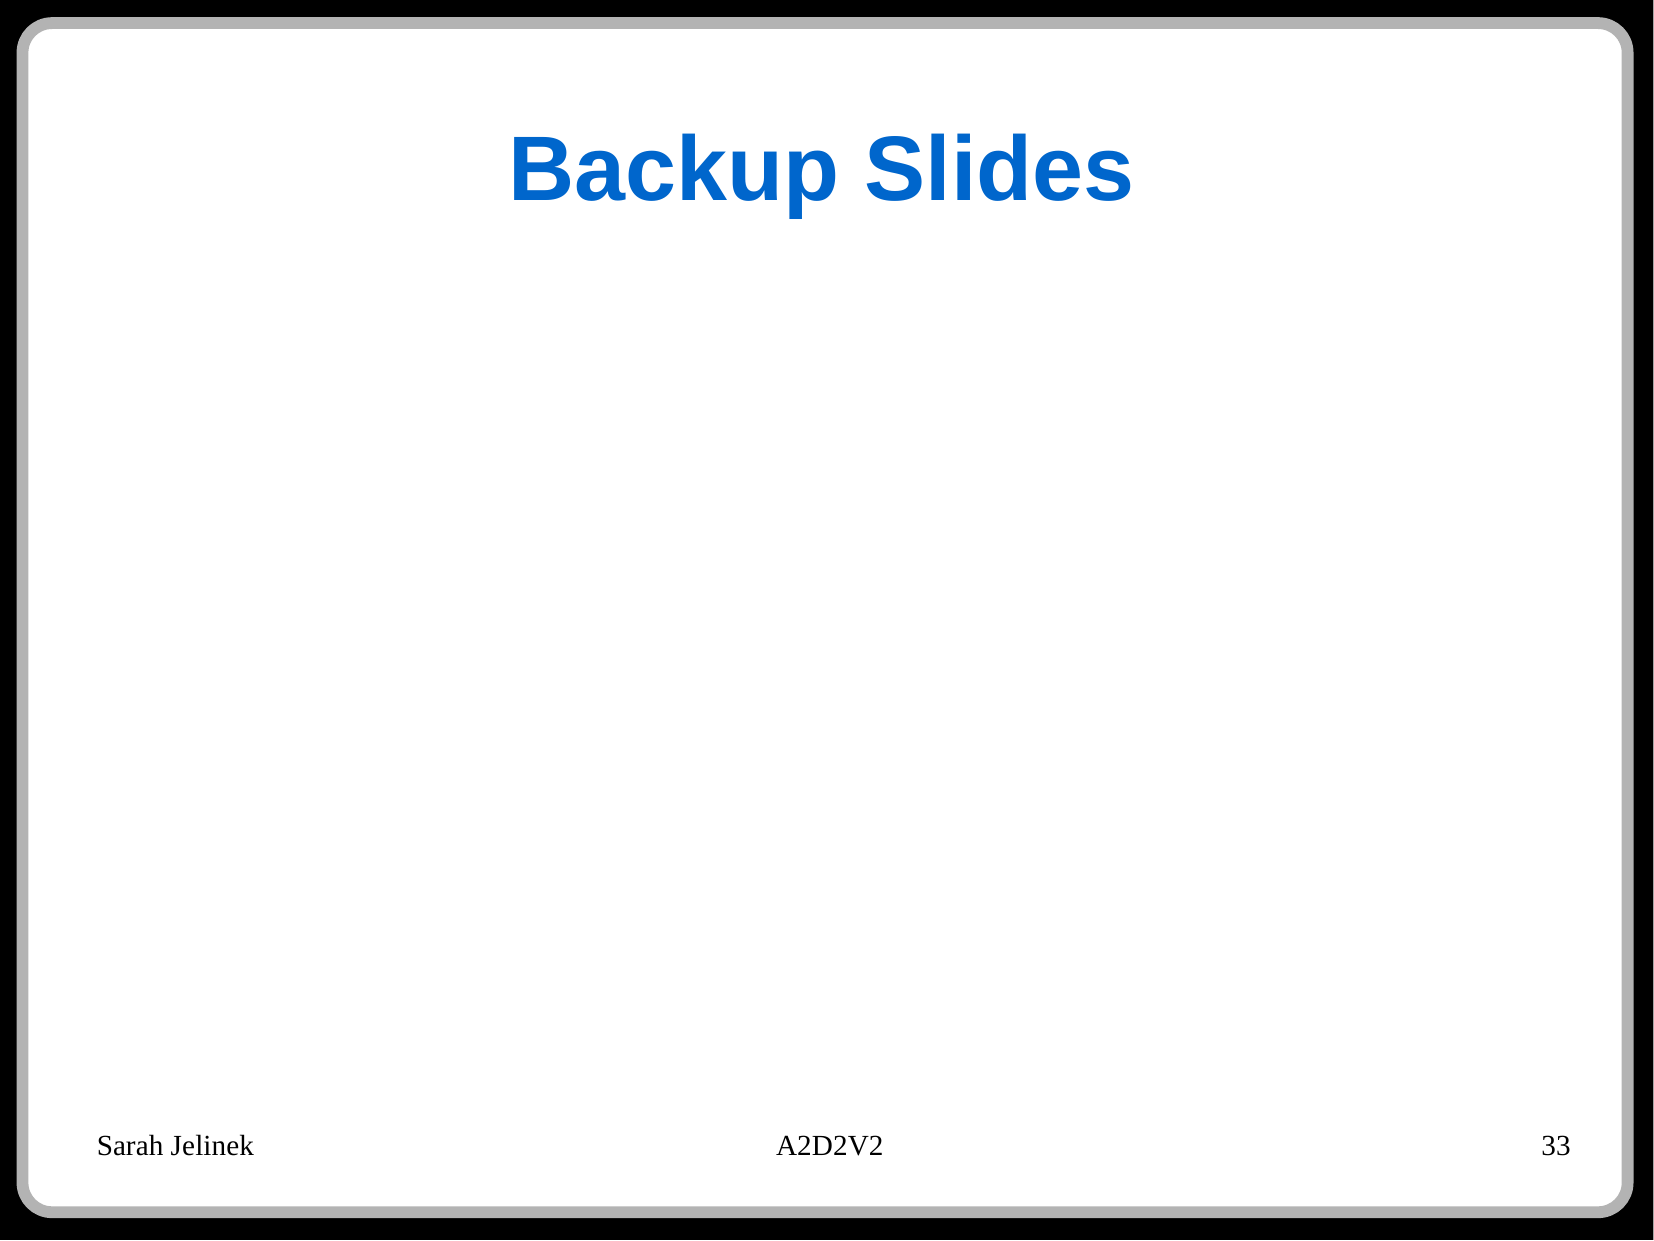

# Backup Slides
Sarah Jelinek A2D2V2
33